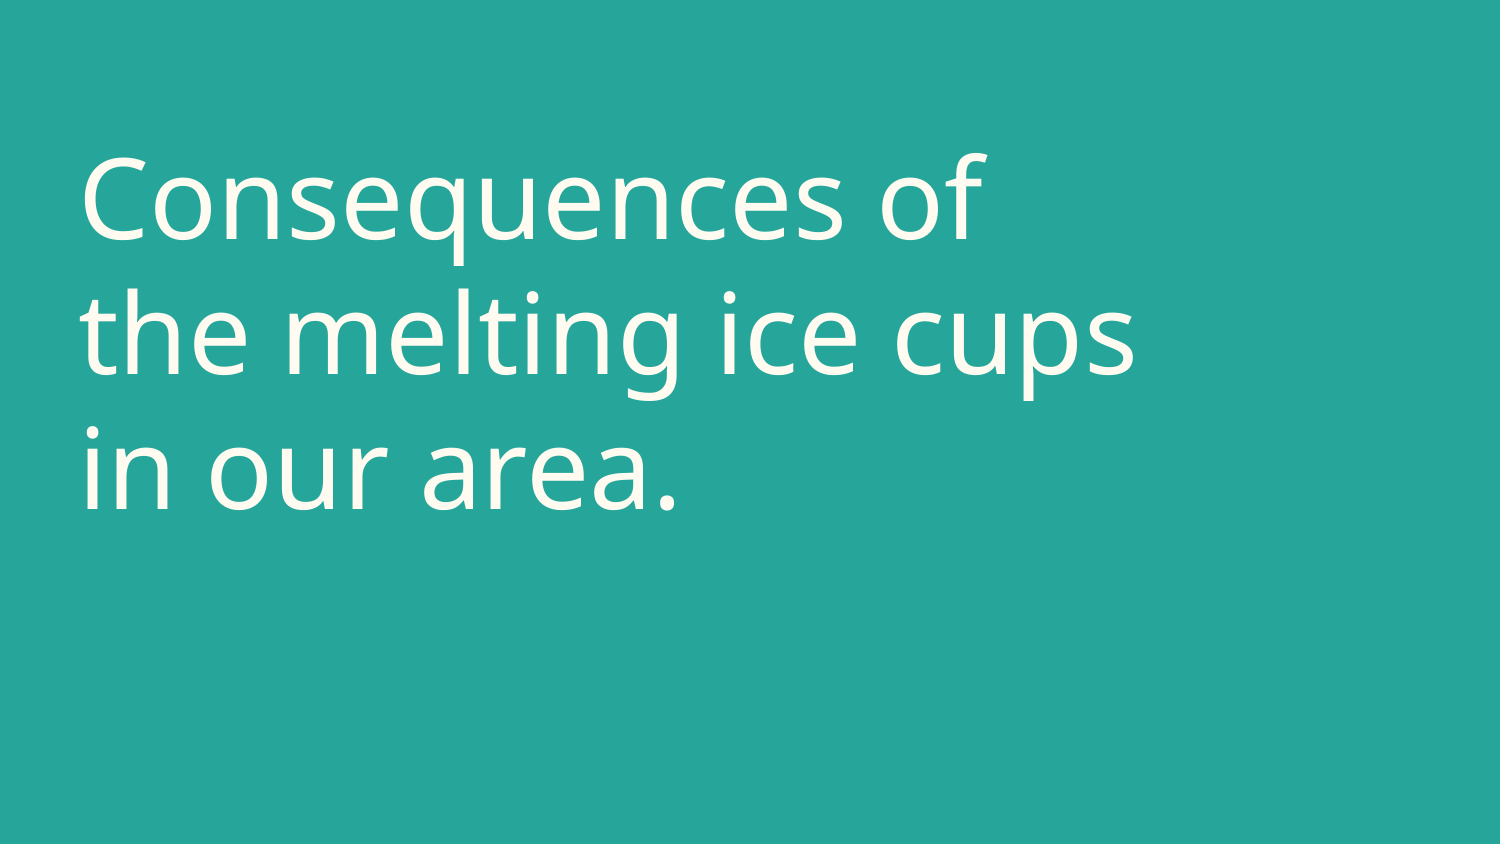

# Consequences of the melting ice cups in our area.